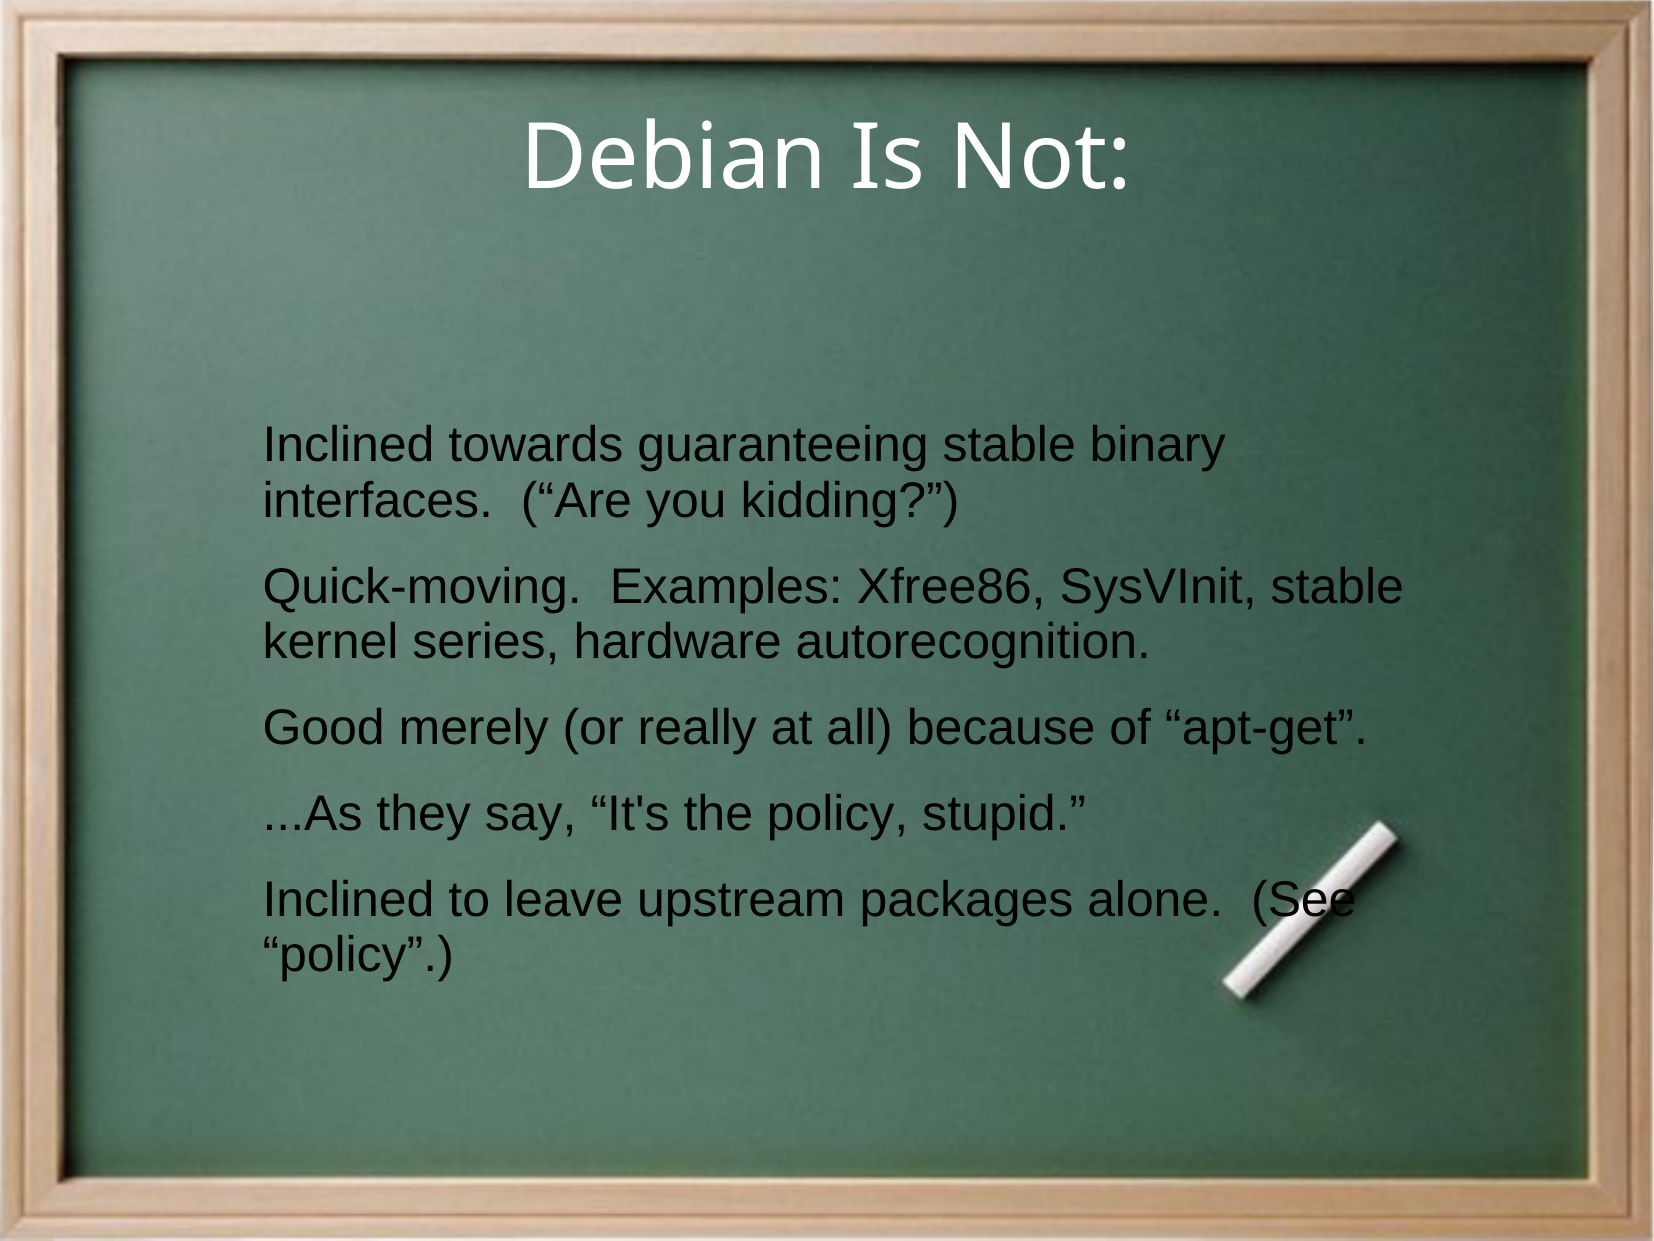

# Debian Is Not:
Inclined towards guaranteeing stable binary interfaces. (“Are you kidding?”)
Quick-moving. Examples: Xfree86, SysVInit, stable kernel series, hardware autorecognition.
Good merely (or really at all) because of “apt-get”.
...As they say, “It's the policy, stupid.”
Inclined to leave upstream packages alone. (See “policy”.)